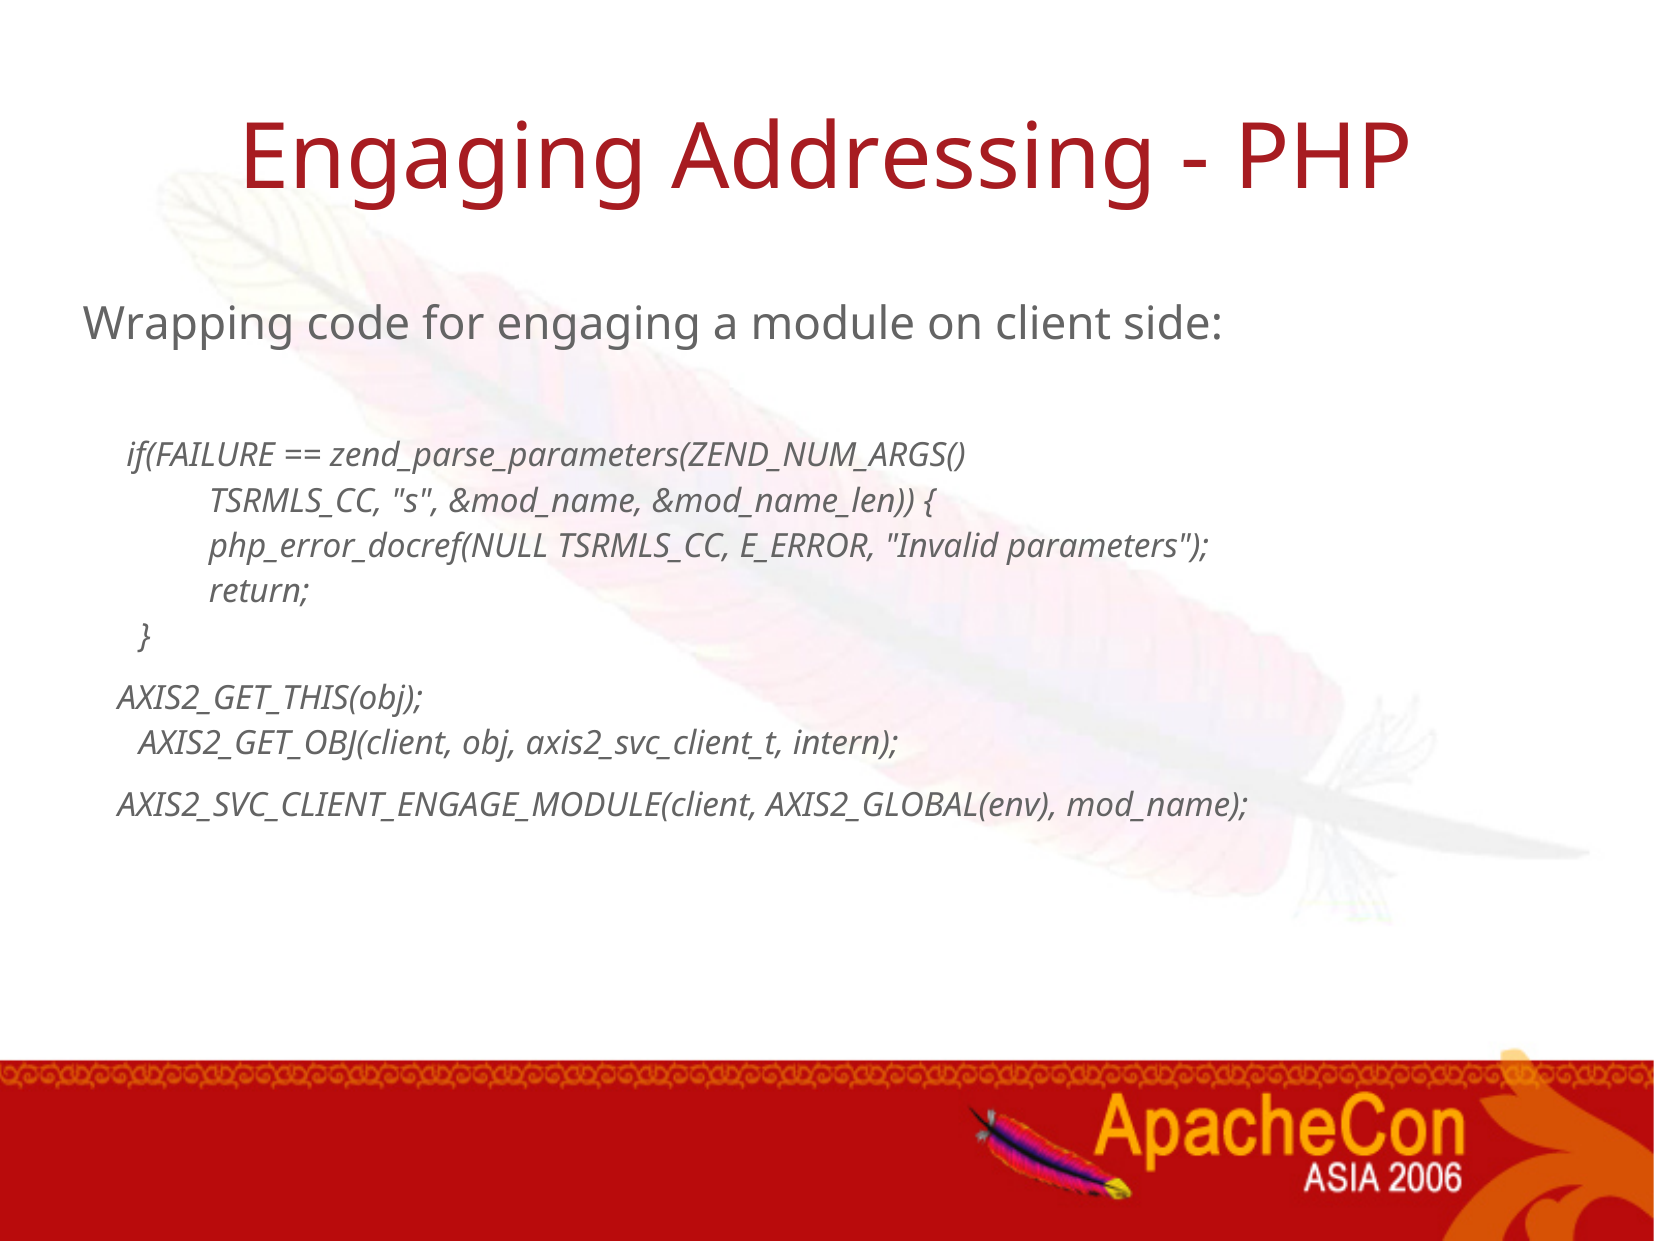

# Engaging Addressing - PHP
Wrapping code for engaging a module on client side:
 if(FAILURE == zend_parse_parameters(ZEND_NUM_ARGS()
 TSRMLS_CC, "s", &mod_name, &mod_name_len)) {
 php_error_docref(NULL TSRMLS_CC, E_ERROR, "Invalid parameters");
 return;
}
 AXIS2_GET_THIS(obj);
AXIS2_GET_OBJ(client, obj, axis2_svc_client_t, intern);
 AXIS2_SVC_CLIENT_ENGAGE_MODULE(client, AXIS2_GLOBAL(env), mod_name);